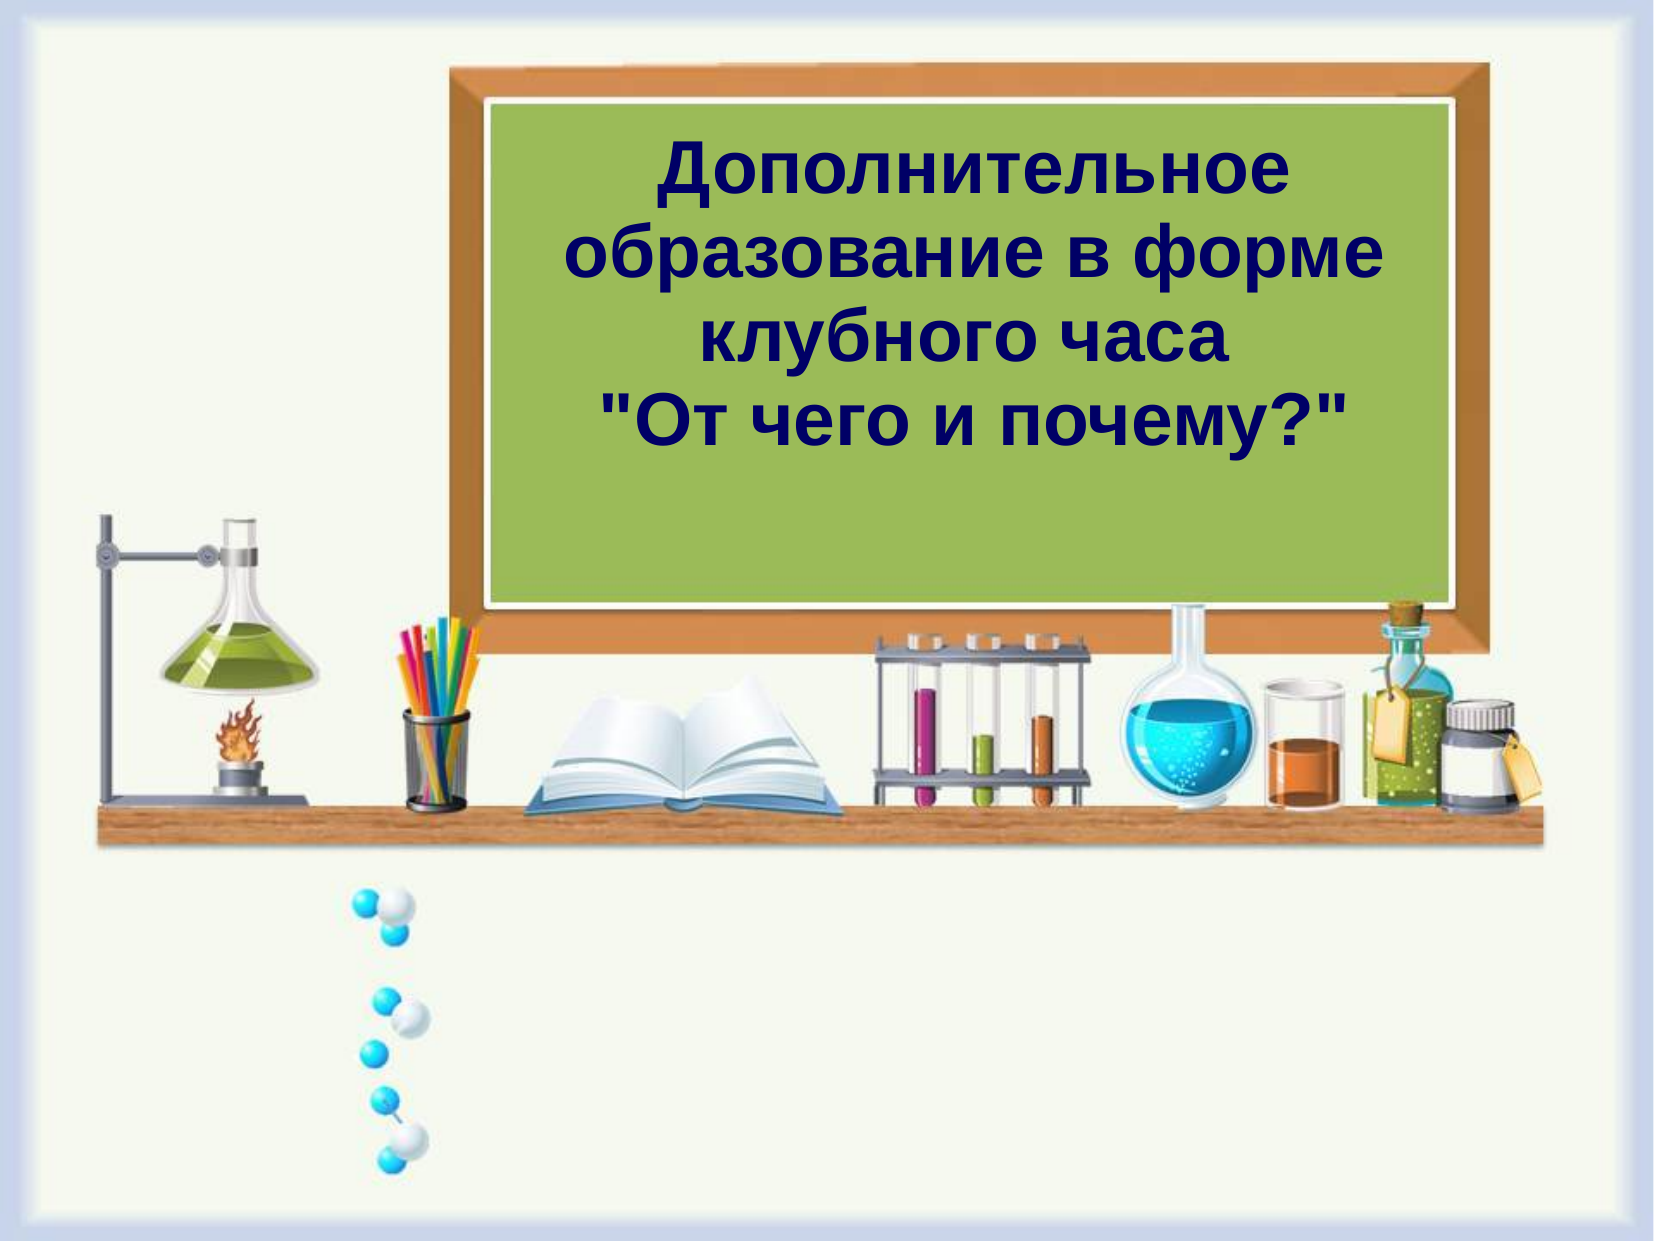

Дополнительное образование в форме клубного часа
"От чего и почему?"